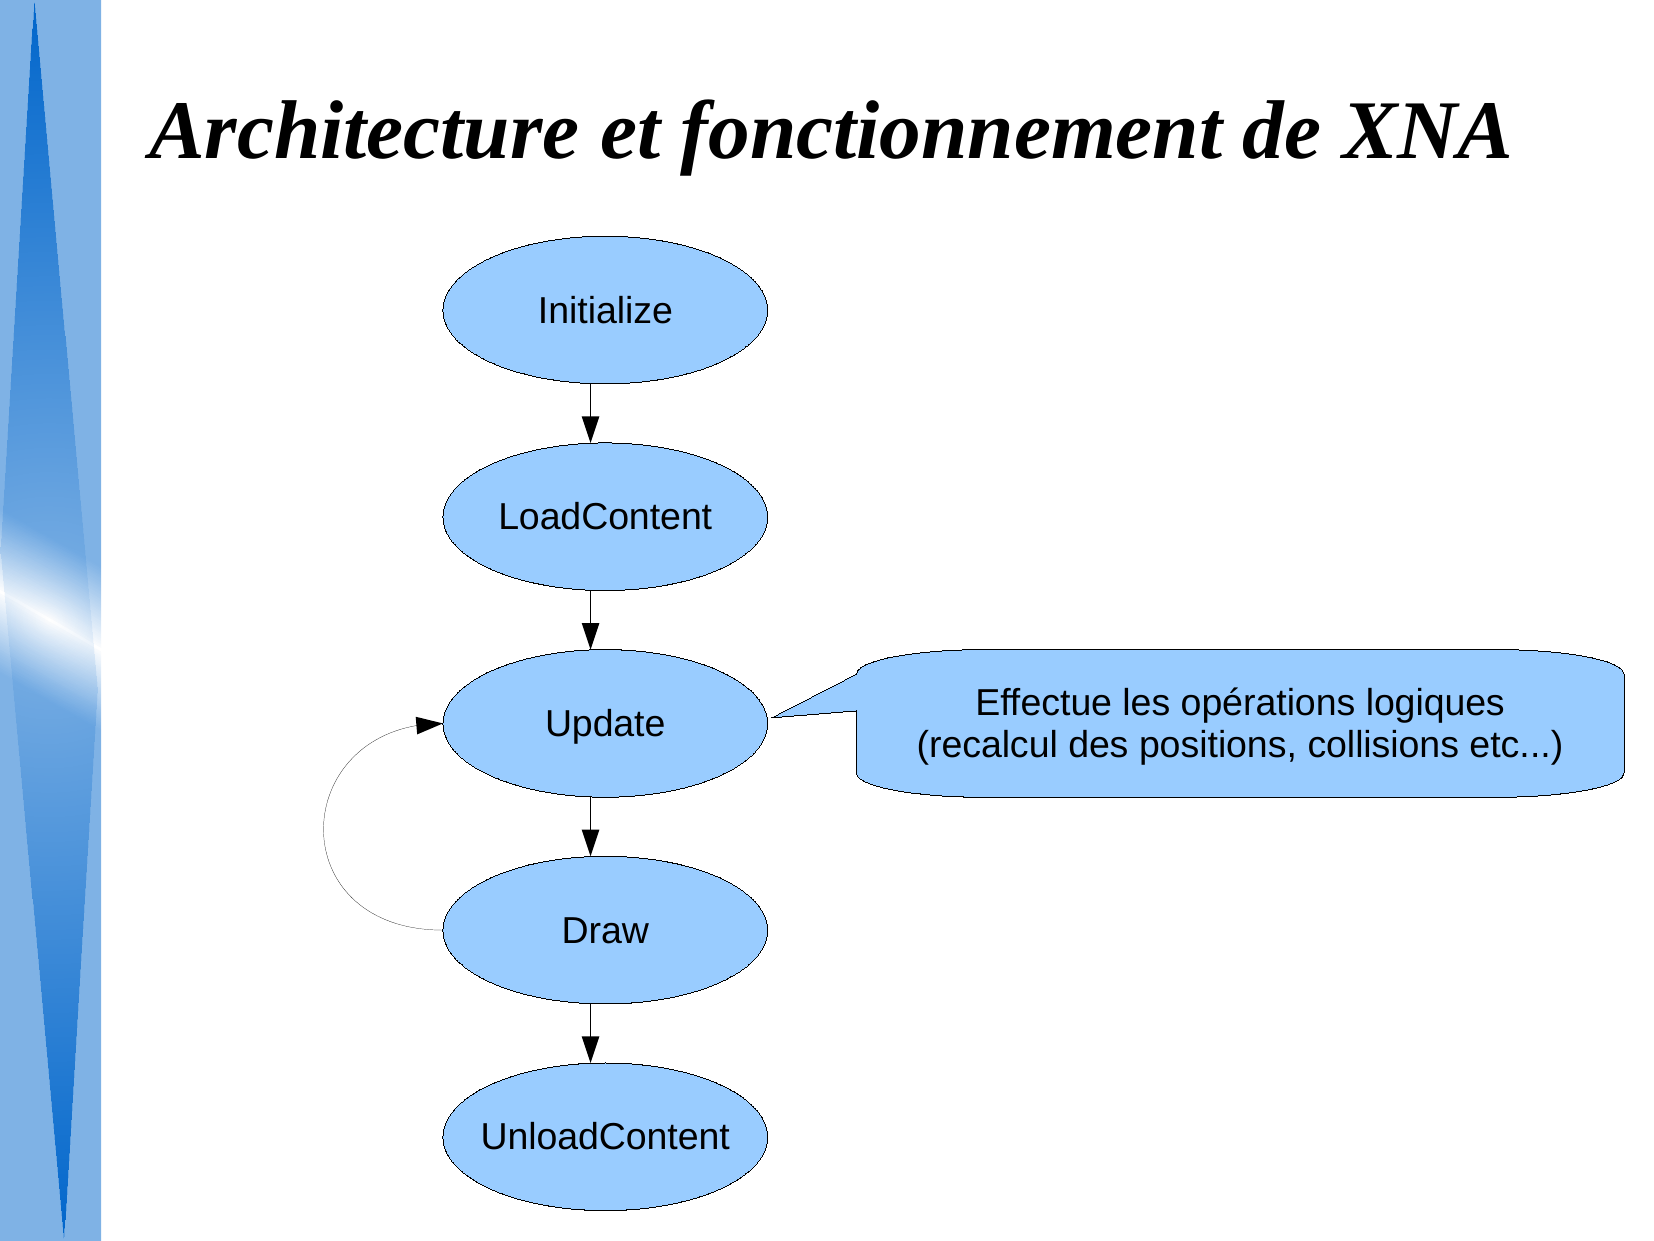

# Architecture et fonctionnement de XNA
Initialize
LoadContent
Update
Effectue les opérations logiques
(recalcul des positions, collisions etc...)
Draw
UnloadContent